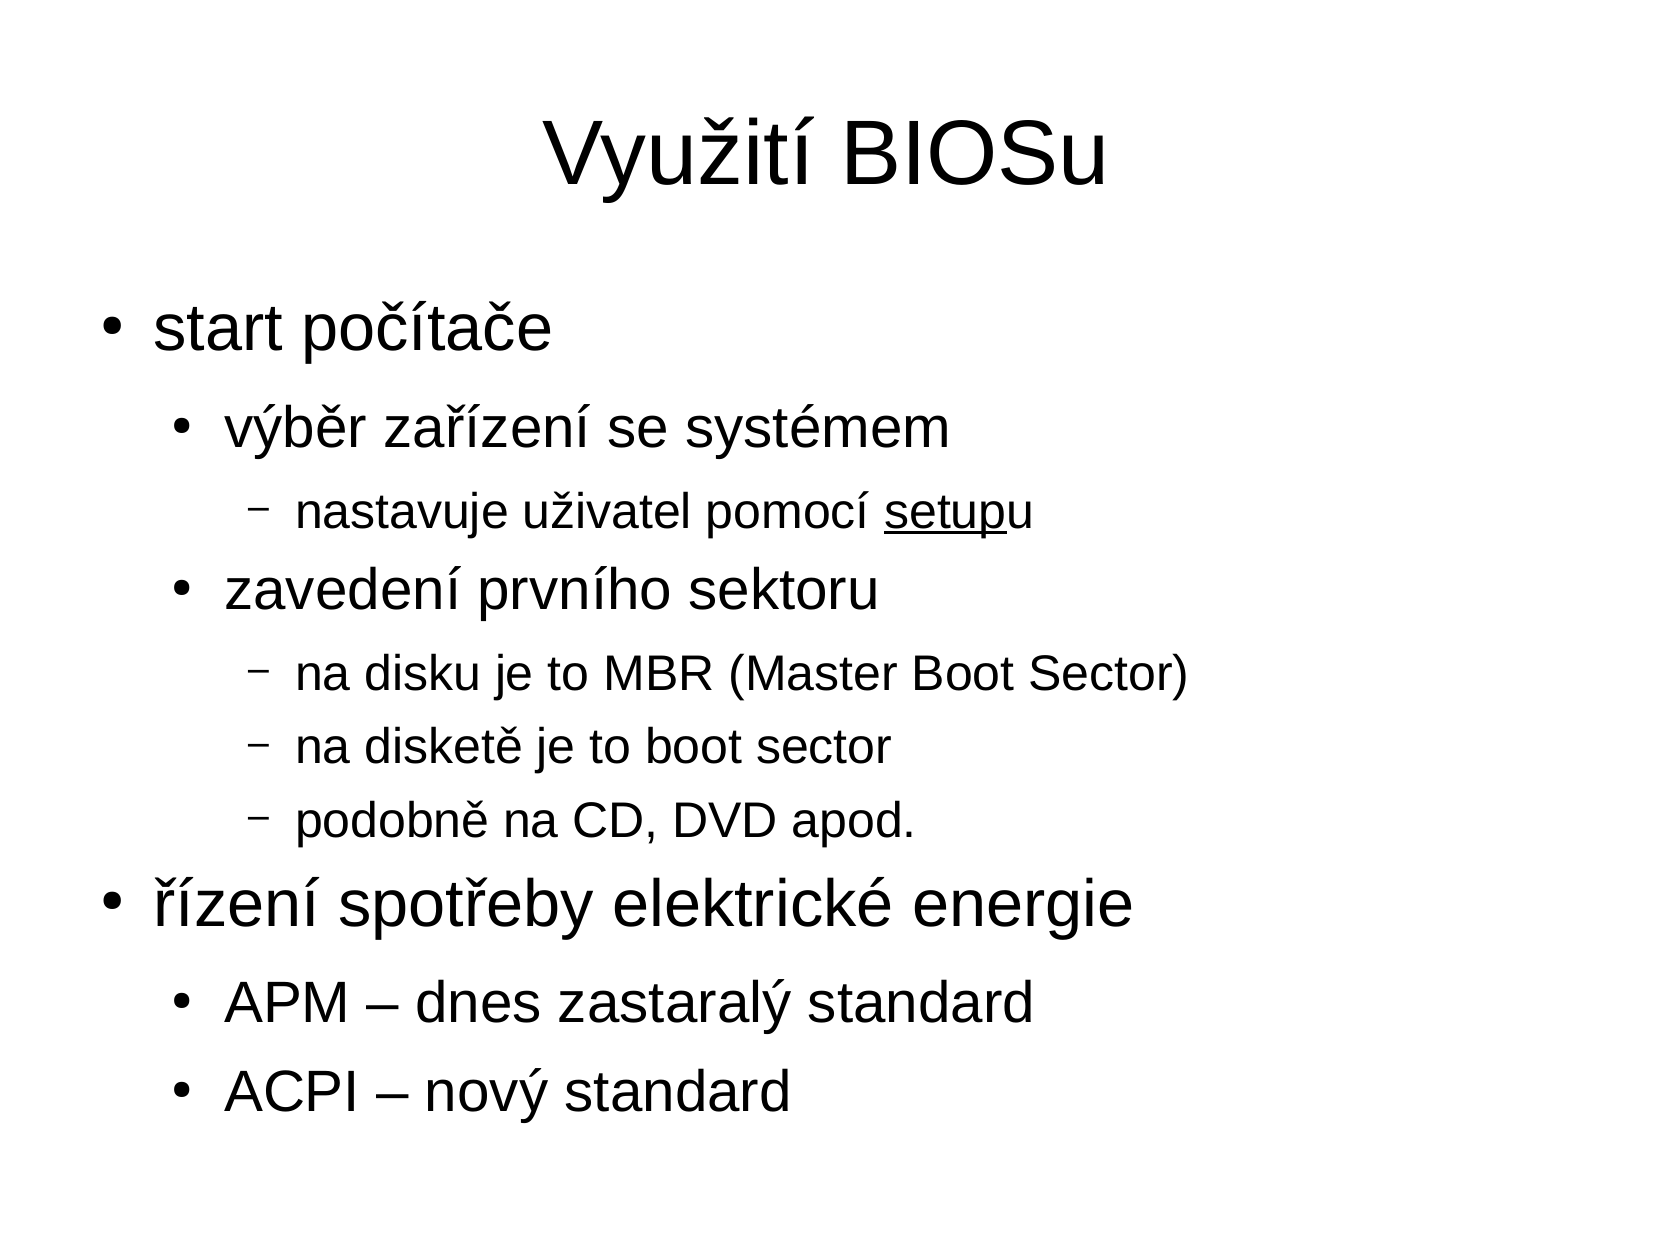

# Využití BIOSu
start počítače
výběr zařízení se systémem
nastavuje uživatel pomocí setupu
zavedení prvního sektoru
na disku je to MBR (Master Boot Sector)
na disketě je to boot sector
podobně na CD, DVD apod.
řízení spotřeby elektrické energie
APM – dnes zastaralý standard
ACPI – nový standard